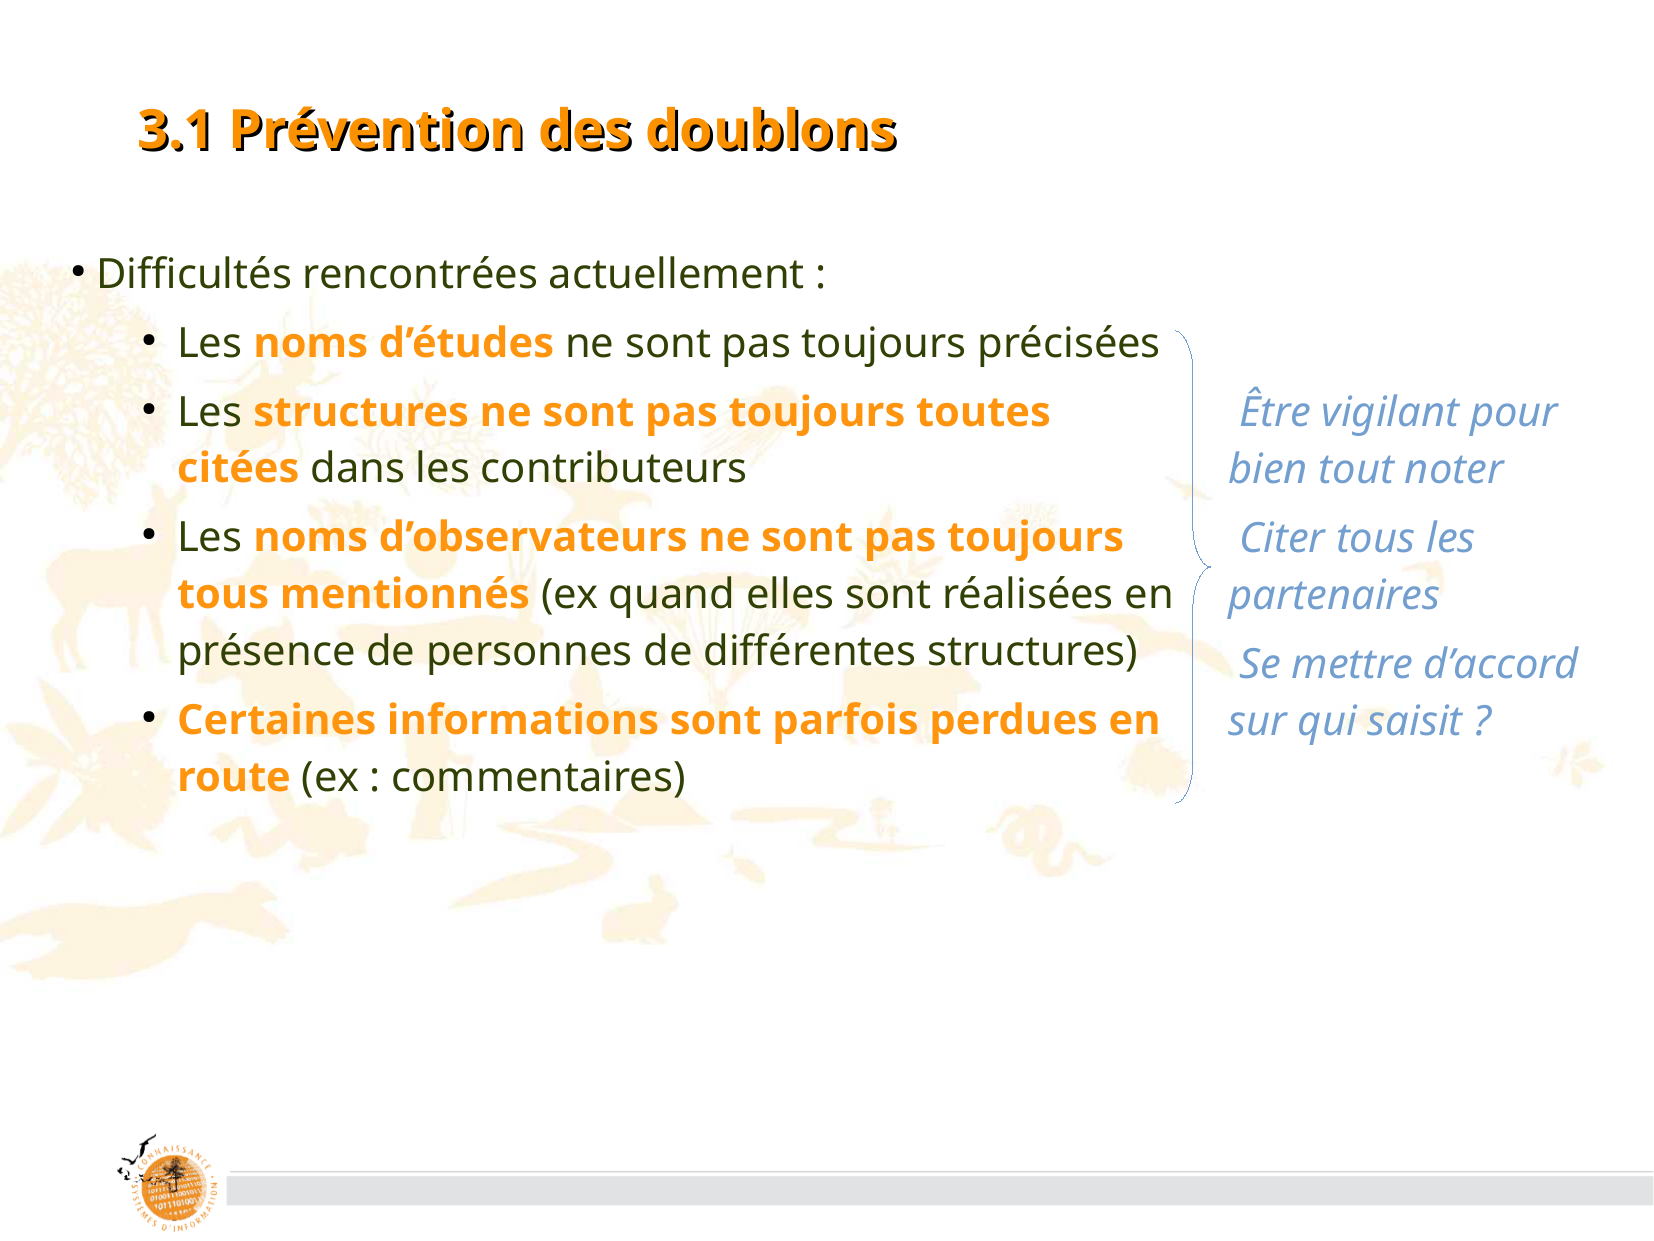

# 3.1 Prévention des doublons
 Difficultés rencontrées actuellement :
Les noms d’études ne sont pas toujours précisées
Les structures ne sont pas toujours toutes citées dans les contributeurs
Les noms d’observateurs ne sont pas toujours tous mentionnés (ex quand elles sont réalisées en présence de personnes de différentes structures)
Certaines informations sont parfois perdues en route (ex : commentaires)
 Être vigilant pour bien tout noter
 Citer tous les partenaires
 Se mettre d’accord sur qui saisit ?
Cotech SINP - 29/11/2018
21